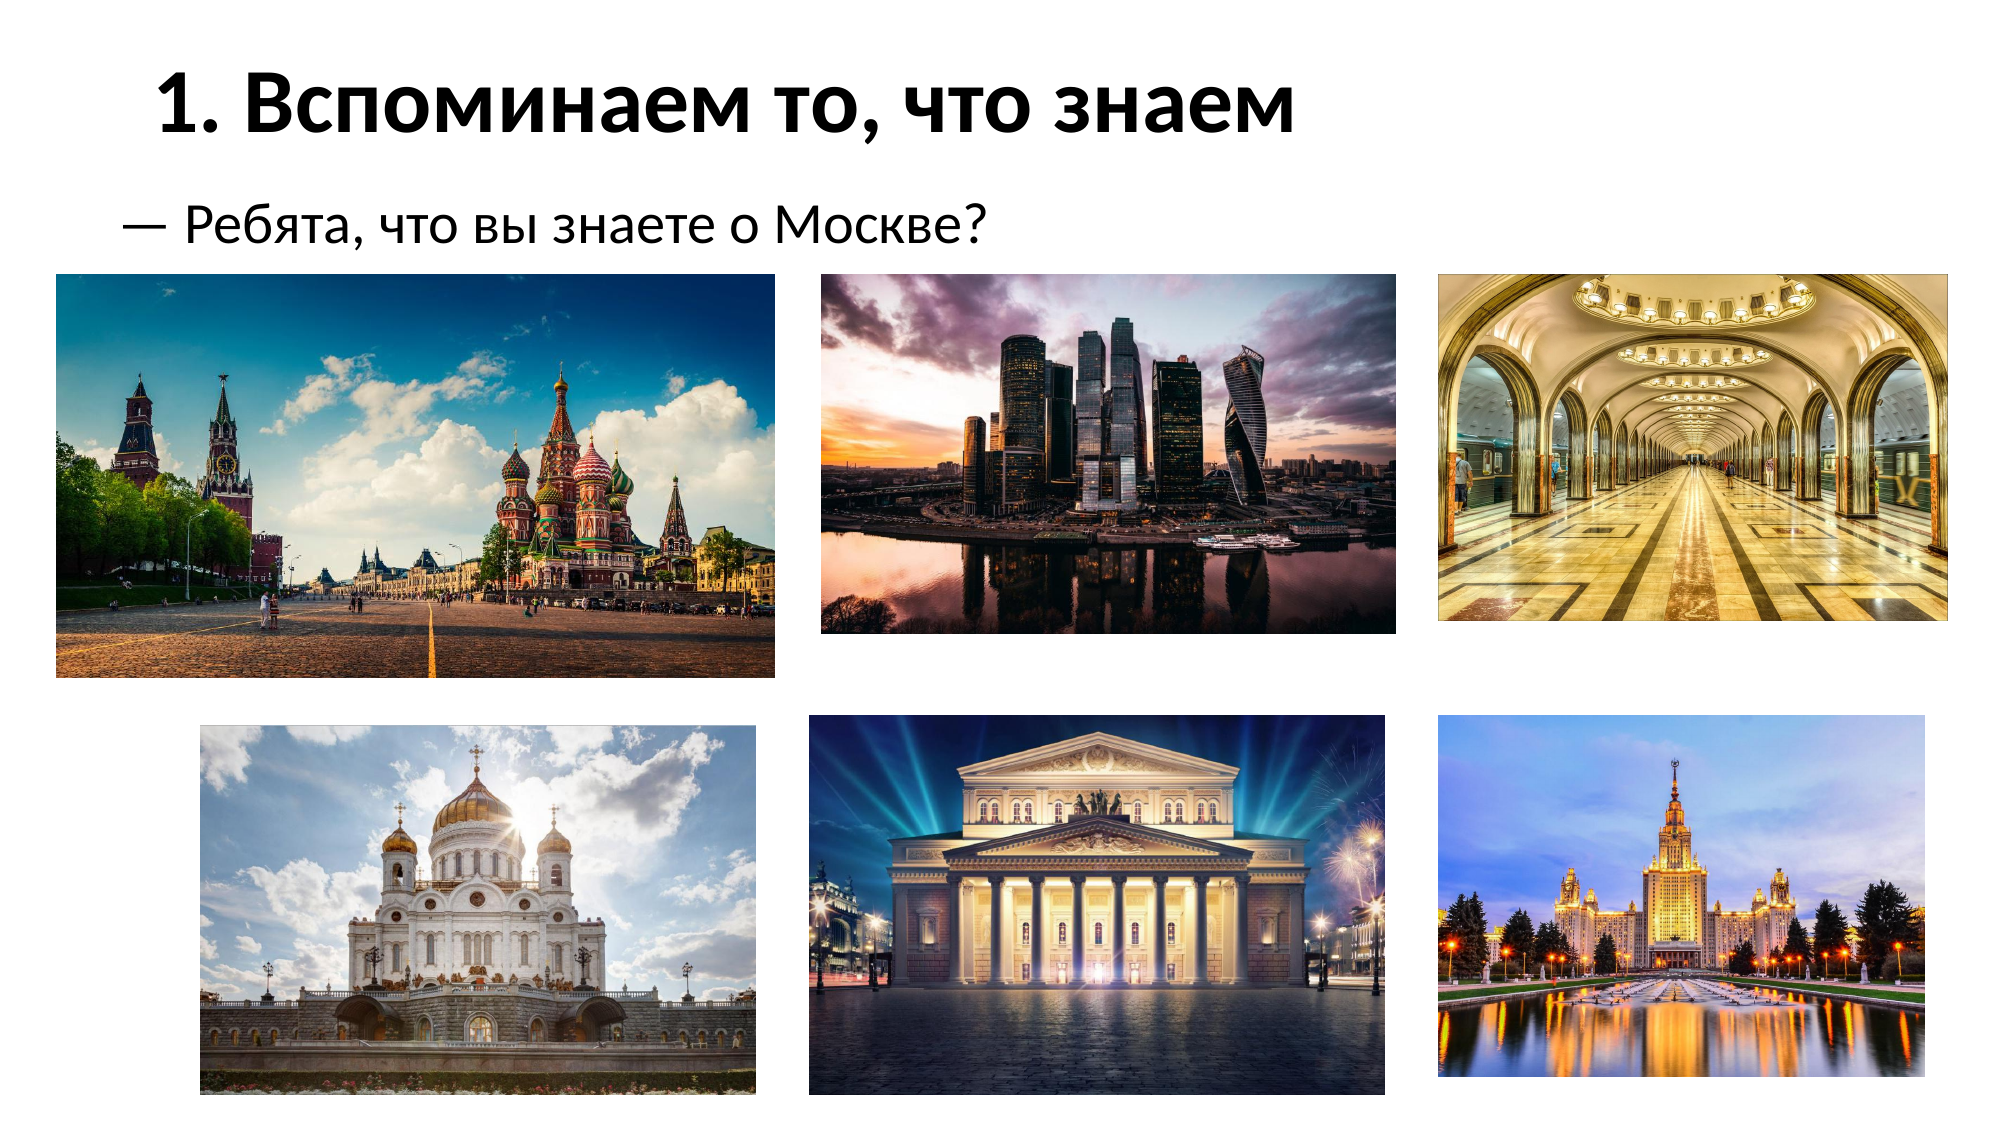

# 1. Вспоминаем то, что знаем
— Ребята, что вы знаете о Москве?